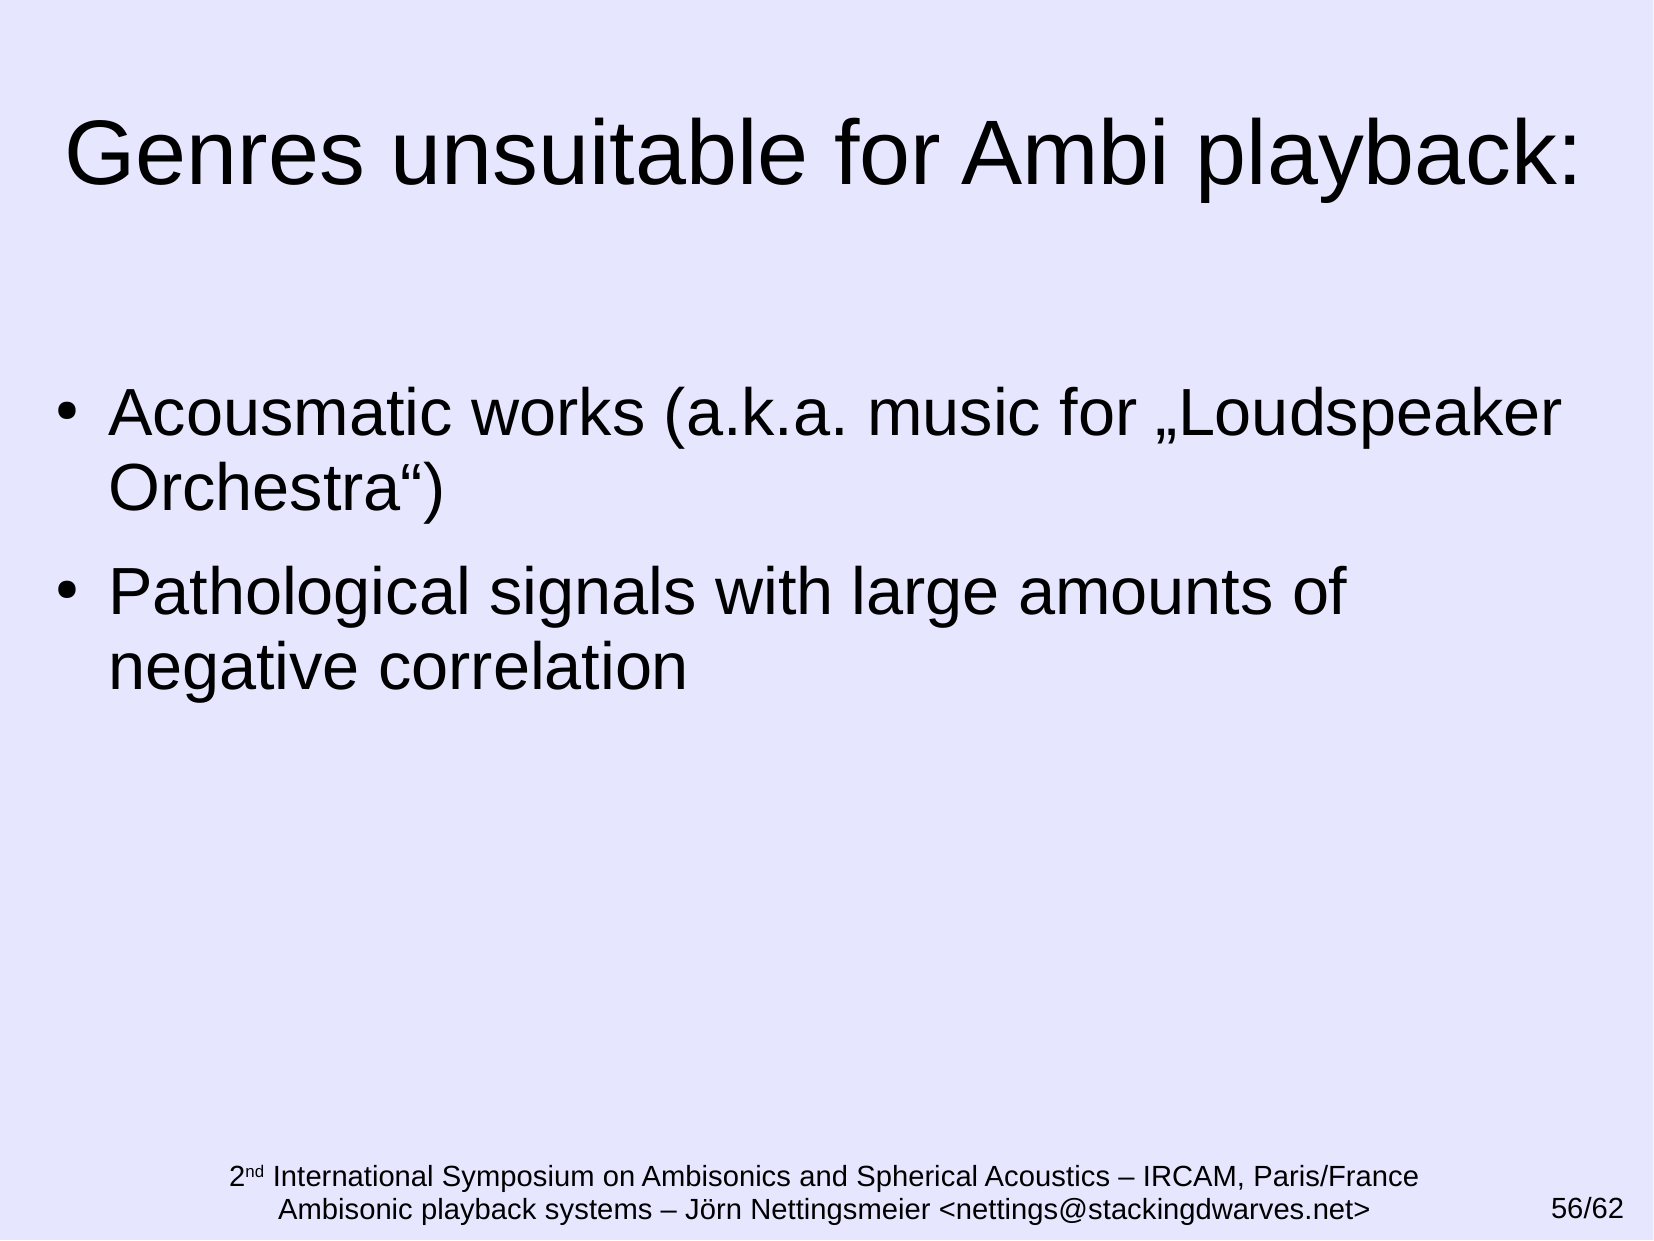

# Genres unsuitable for Ambi playback:
Acousmatic works (a.k.a. music for „Loudspeaker Orchestra“)
Pathological signals with large amounts of negative correlation